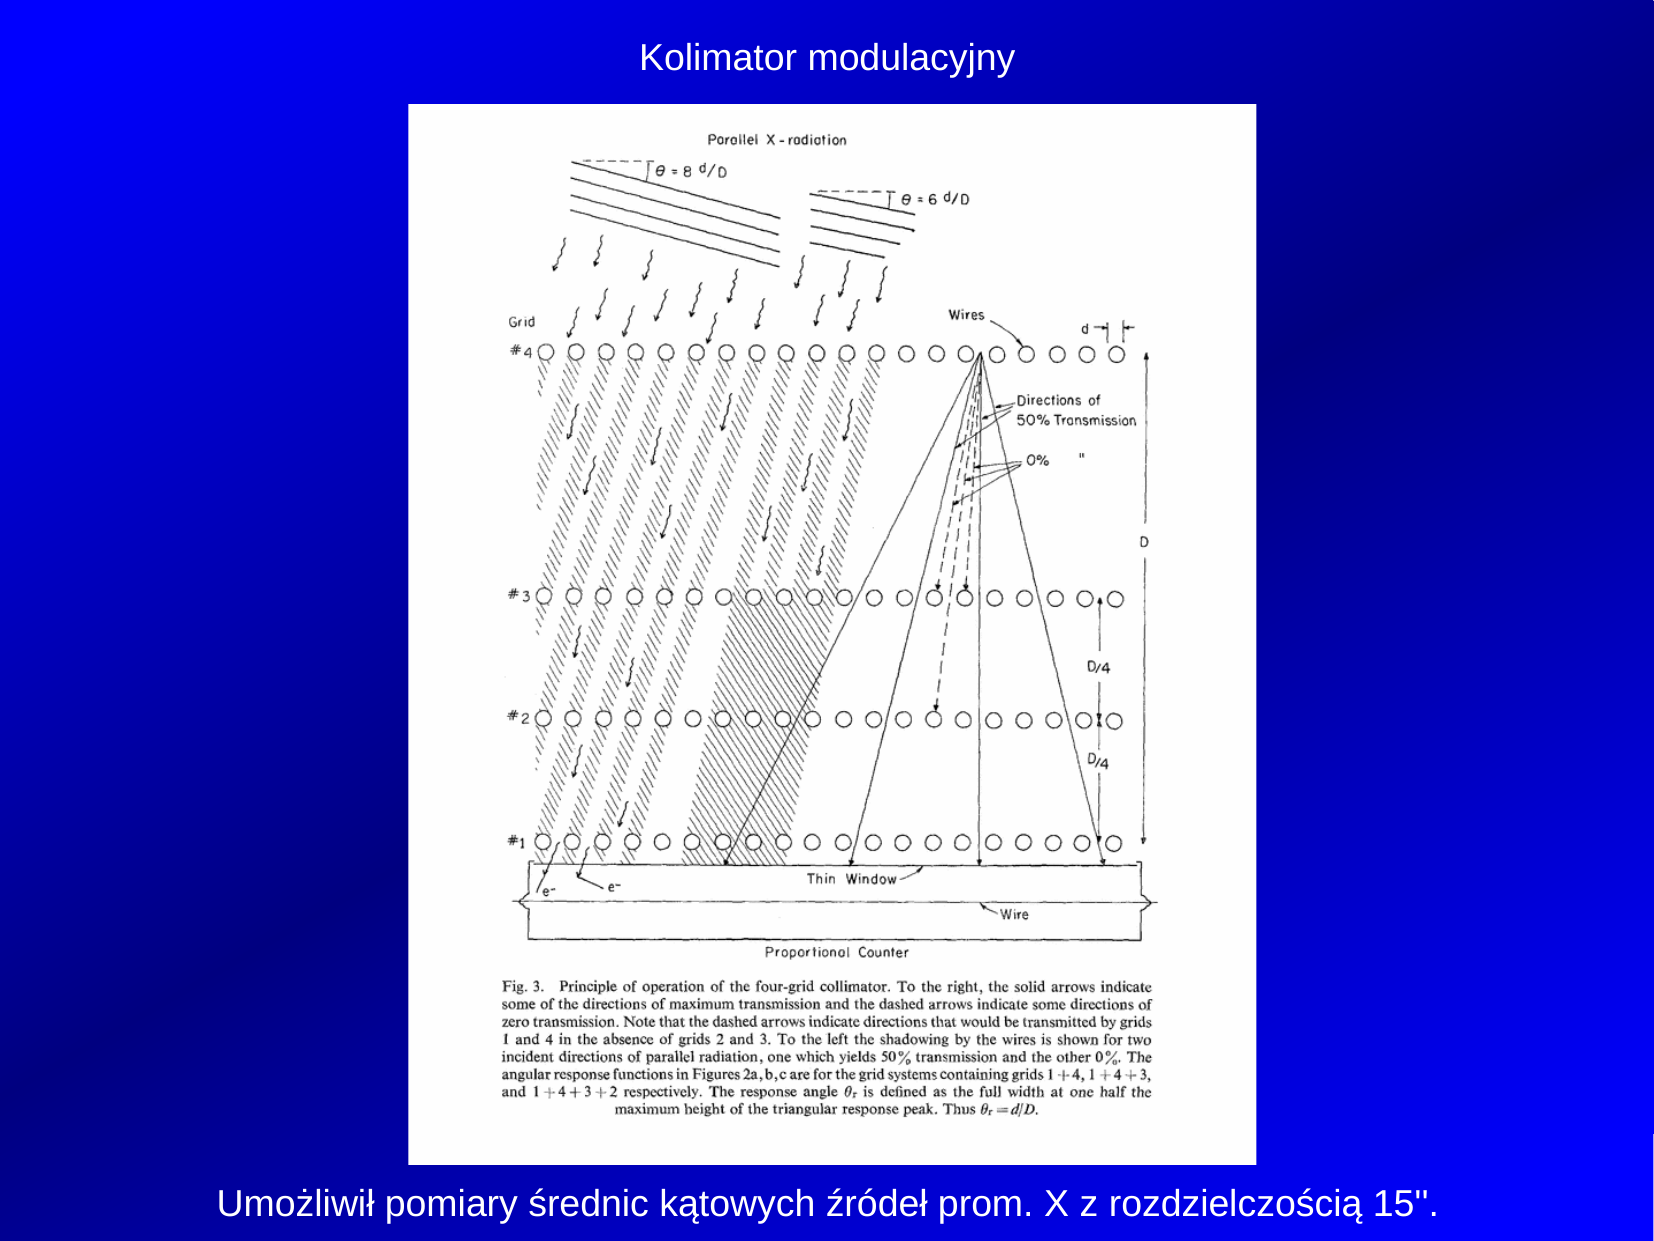

Kolimator modulacyjny
Umożliwił pomiary średnic kątowych źródeł prom. X z rozdzielczością 15''.